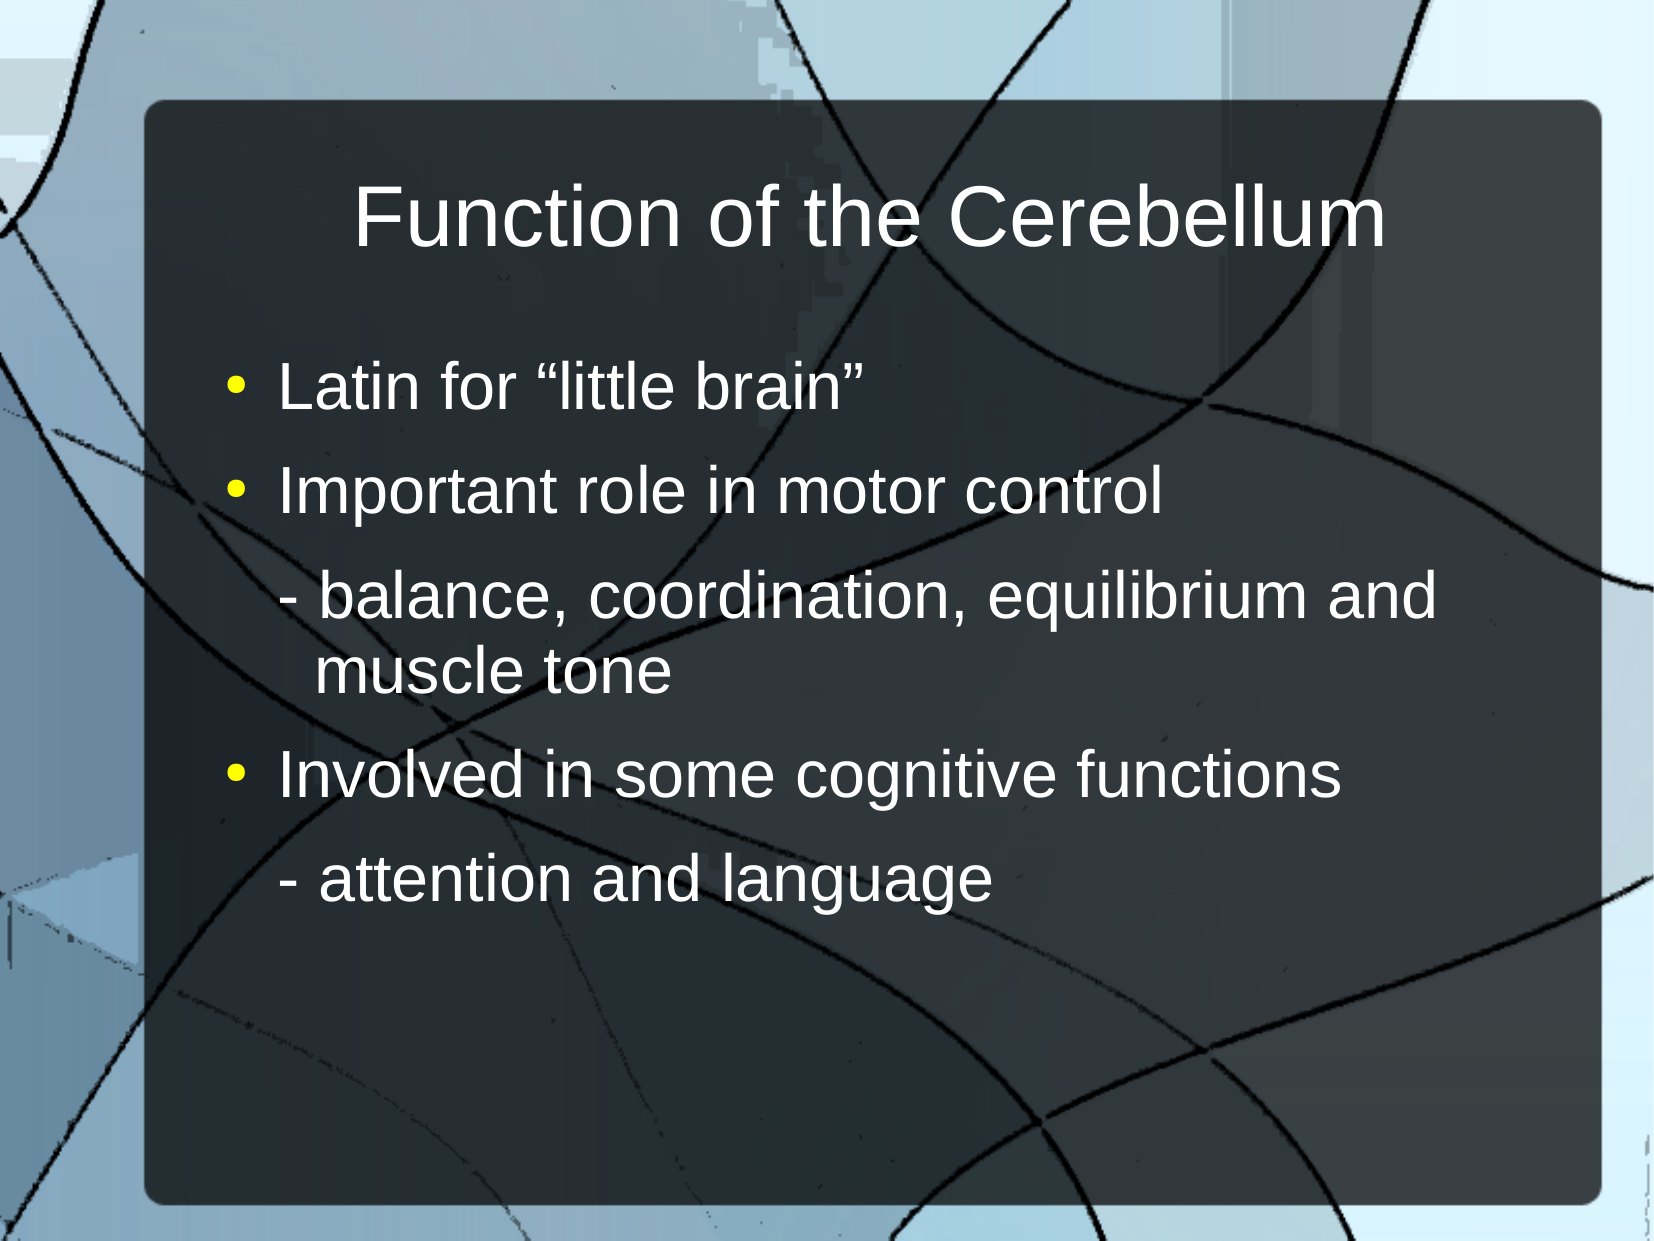

# Function of the Cerebellum
Latin for “little brain”
Important role in motor control
- balance, coordination, equilibrium and 	 muscle tone
Involved in some cognitive functions
- attention and language